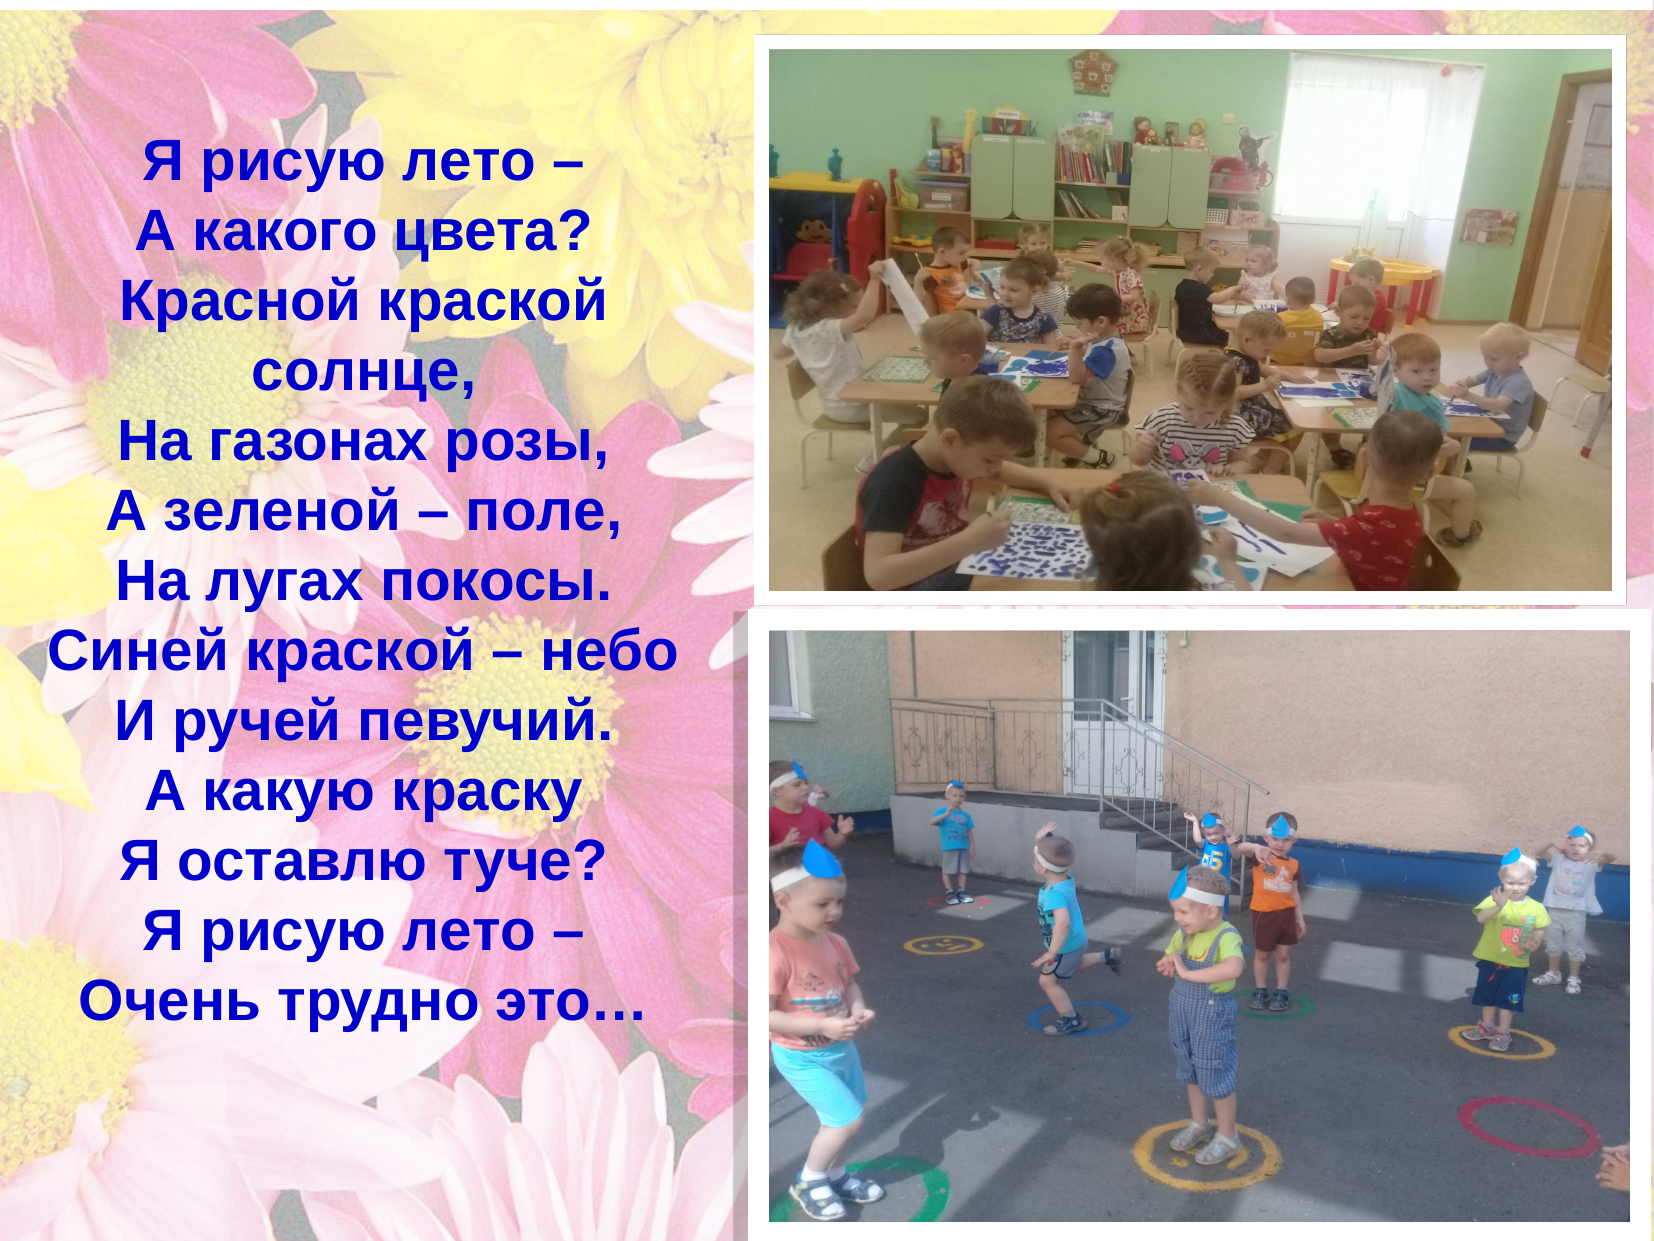

#
Я рисую лето –
А какого цвета?
Красной краской солнце,
На газонах розы,
А зеленой – поле,
На лугах покосы.
Синей краской – небо
И ручей певучий.
А какую краску
Я оставлю туче?
Я рисую лето –
Очень трудно это…